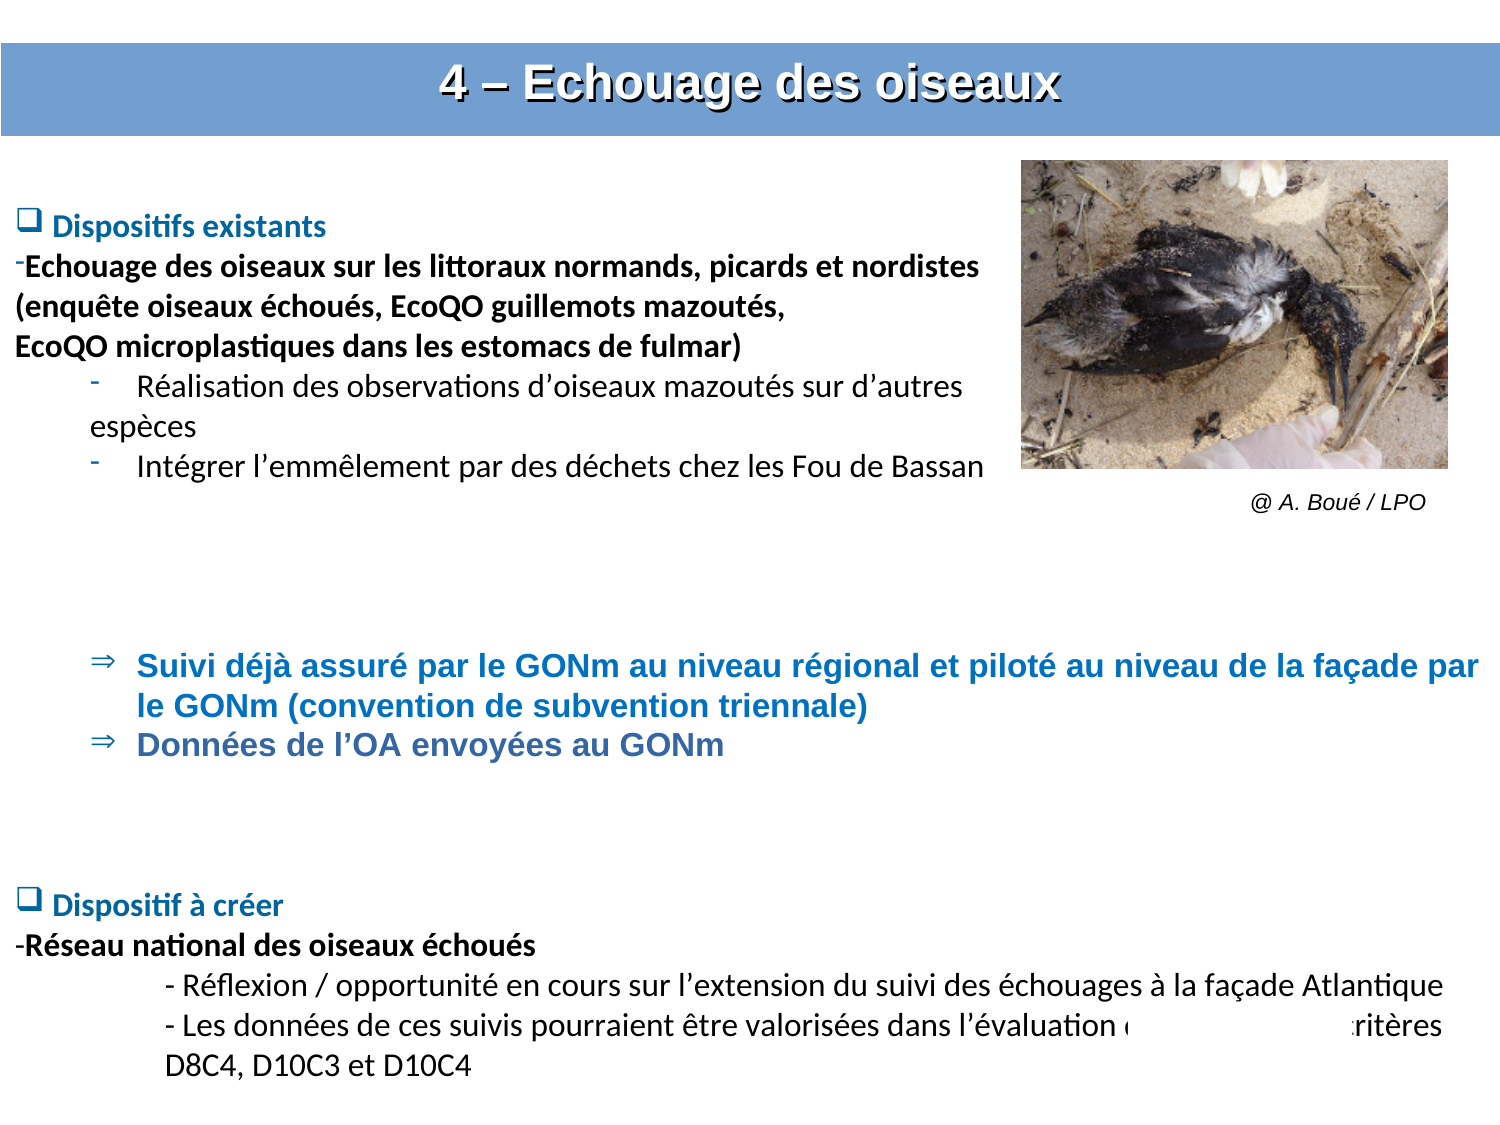

| 4 – Echouage des oiseaux |
| --- |
 Dispositifs existants
Echouage des oiseaux sur les littoraux normands, picards et nordistes
(enquête oiseaux échoués, EcoQO guillemots mazoutés,
EcoQO microplastiques dans les estomacs de fulmar)
Réalisation des observations d’oiseaux mazoutés sur d’autres
espèces
Intégrer l’emmêlement par des déchets chez les Fou de Bassan
Suivi déjà assuré par le GONm au niveau régional et piloté au niveau de la façade par le GONm (convention de subvention triennale)
Données de l’OA envoyées au GONm
 Dispositif à créer
-Réseau national des oiseaux échoués
	- Réflexion / opportunité en cours sur l’extension du suivi des échouages à la façade Atlantique
	- Les données de ces suivis pourraient être valorisées dans l’évaluation du BEE pour les critères 	D8C4, D10C3 et D10C4
@ A. Boué / LPO